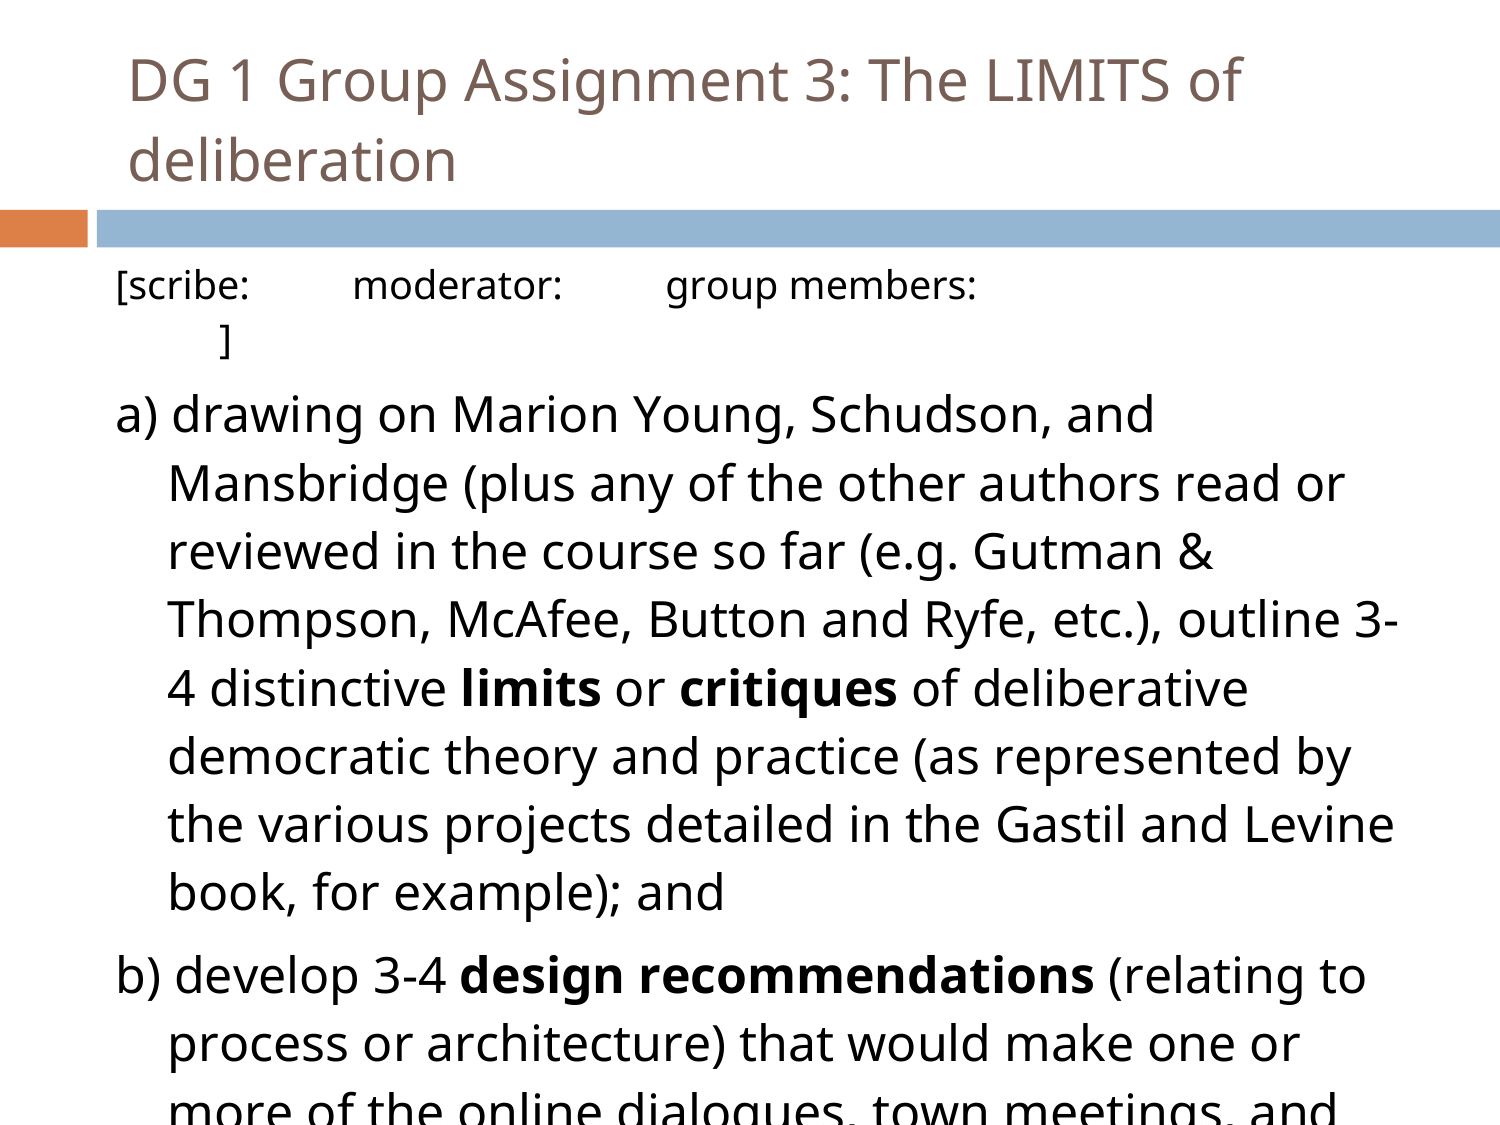

# DG 1 Group Assignment 3: The LIMITS of deliberation
[scribe: moderator: group members: ]
a) drawing on Marion Young, Schudson, and Mansbridge (plus any of the other authors read or reviewed in the course so far (e.g. Gutman & Thompson, McAfee, Button and Ryfe, etc.), outline 3-4 distinctive limits or critiques of deliberative democratic theory and practice (as represented by the various projects detailed in the Gastil and Levine book, for example); and
b) develop 3-4 design recommendations (relating to process or architecture) that would make one or more of the online dialogues, town meetings, and large-scale deliberations described in this week’s readings more sensitive and responsive to these critiques.